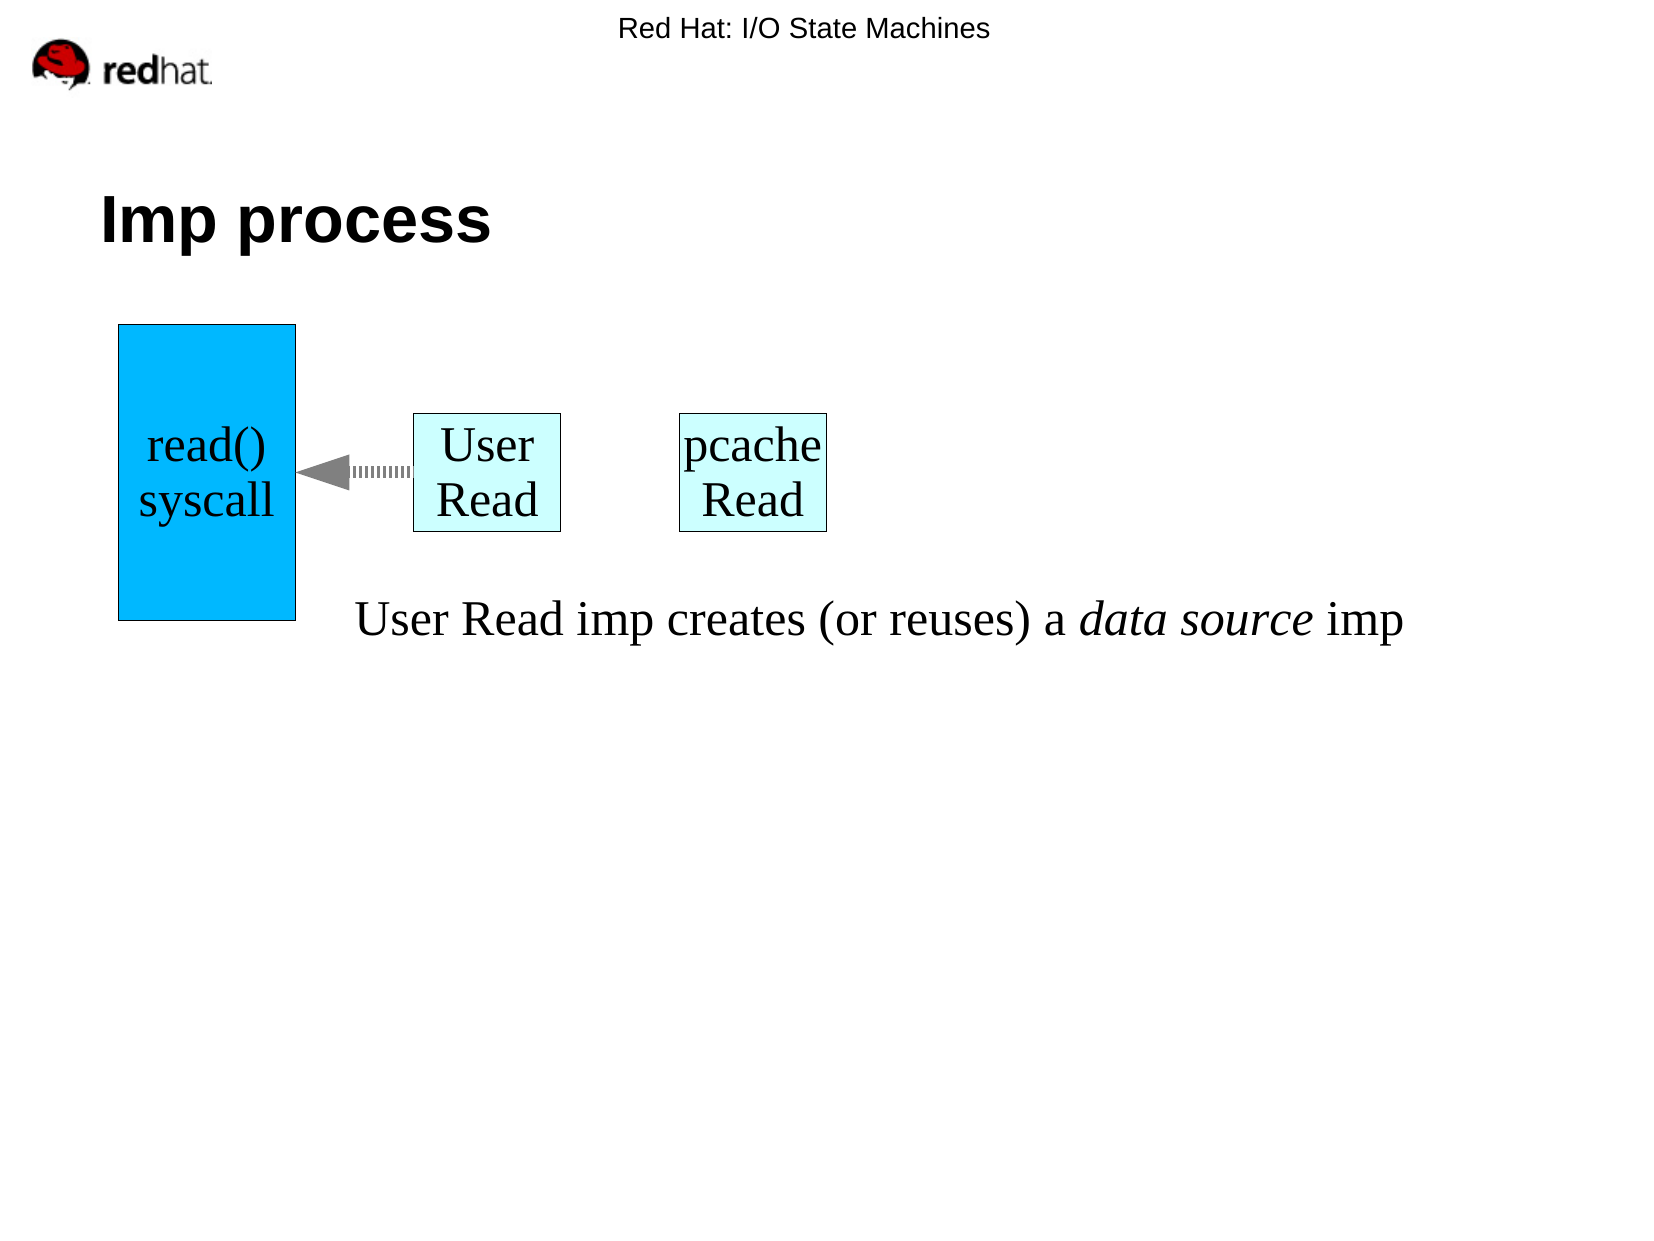

# Imp process
read()
syscall
pcache
Read
User
Read
User Read imp creates (or reuses) a data source imp